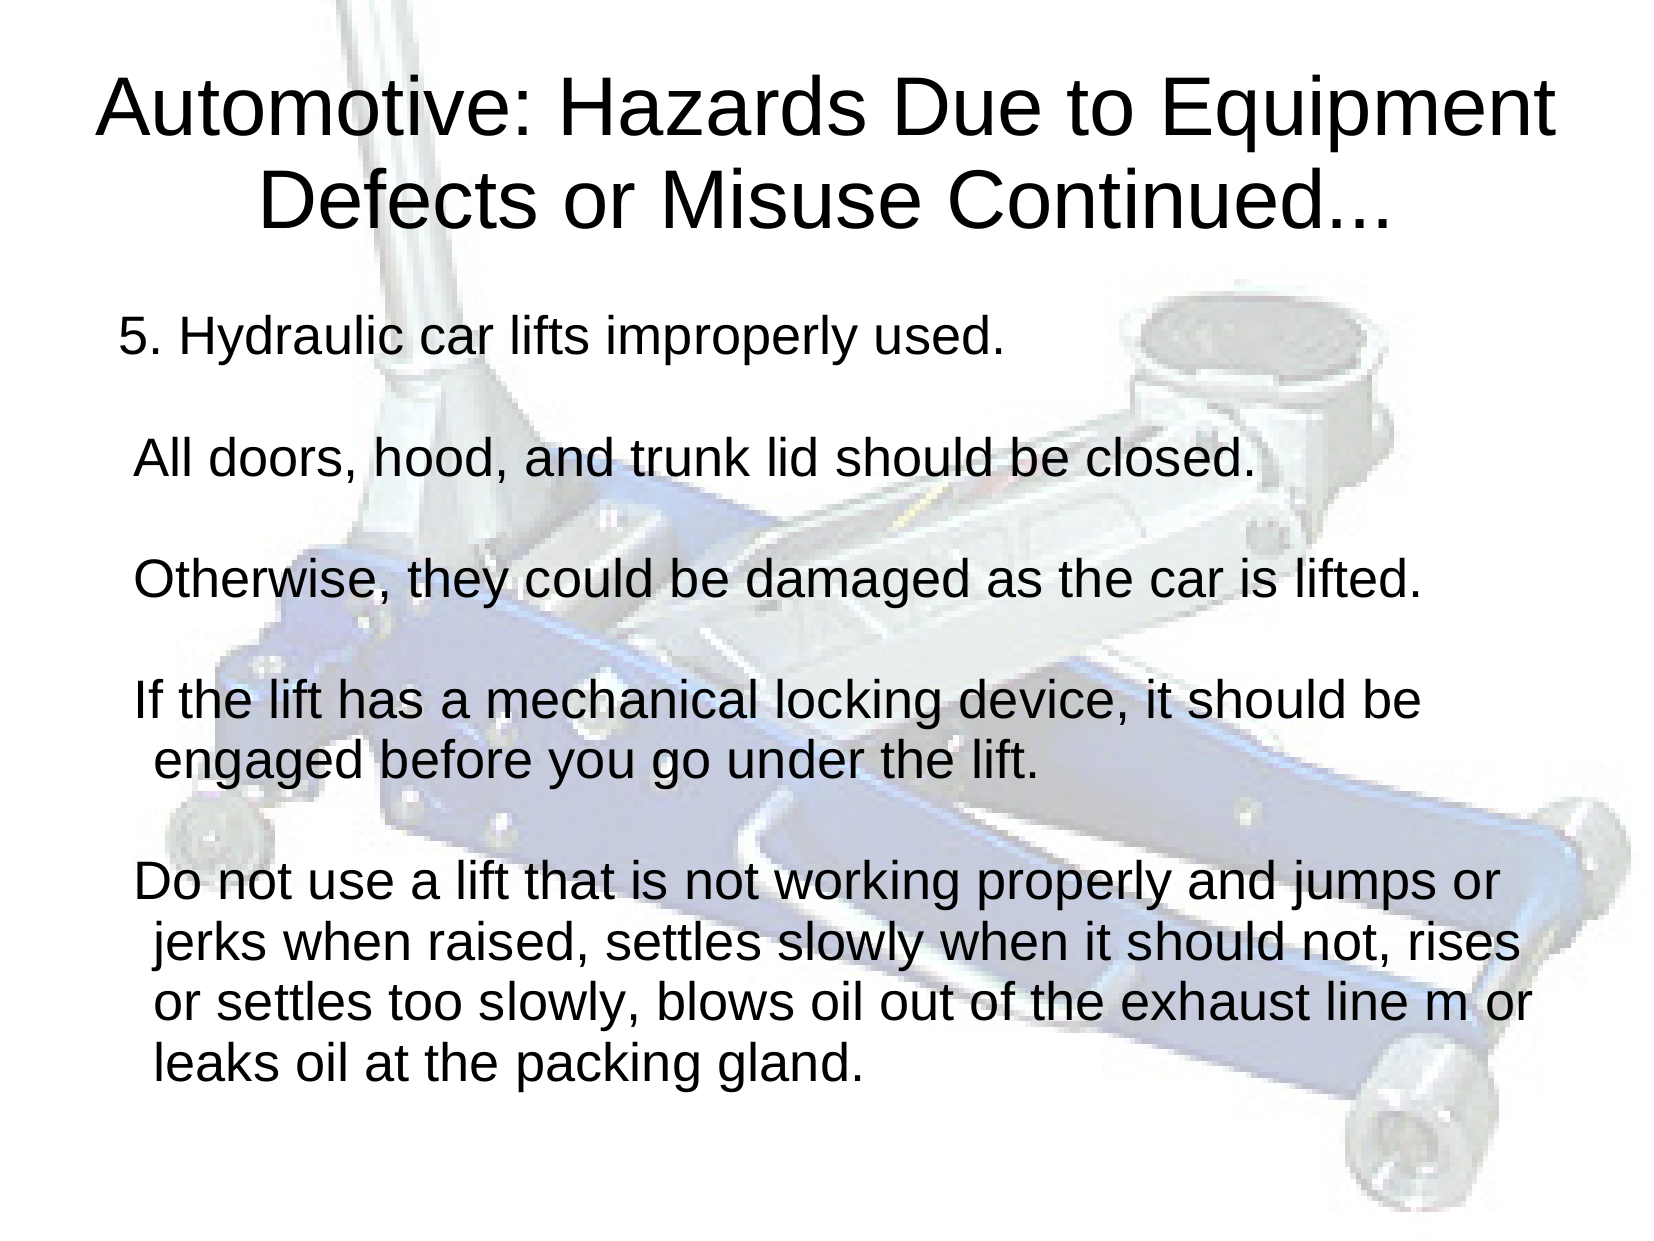

# Automotive: Hazards Due to Equipment Defects or Misuse Continued...
5. Hydraulic car lifts improperly used.
 All doors, hood, and trunk lid should be closed.
 Otherwise, they could be damaged as the car is lifted.
 If the lift has a mechanical locking device, it should be engaged before you go under the lift.
 Do not use a lift that is not working properly and jumps or jerks when raised, settles slowly when it should not, rises or settles too slowly, blows oil out of the exhaust line m or leaks oil at the packing gland.